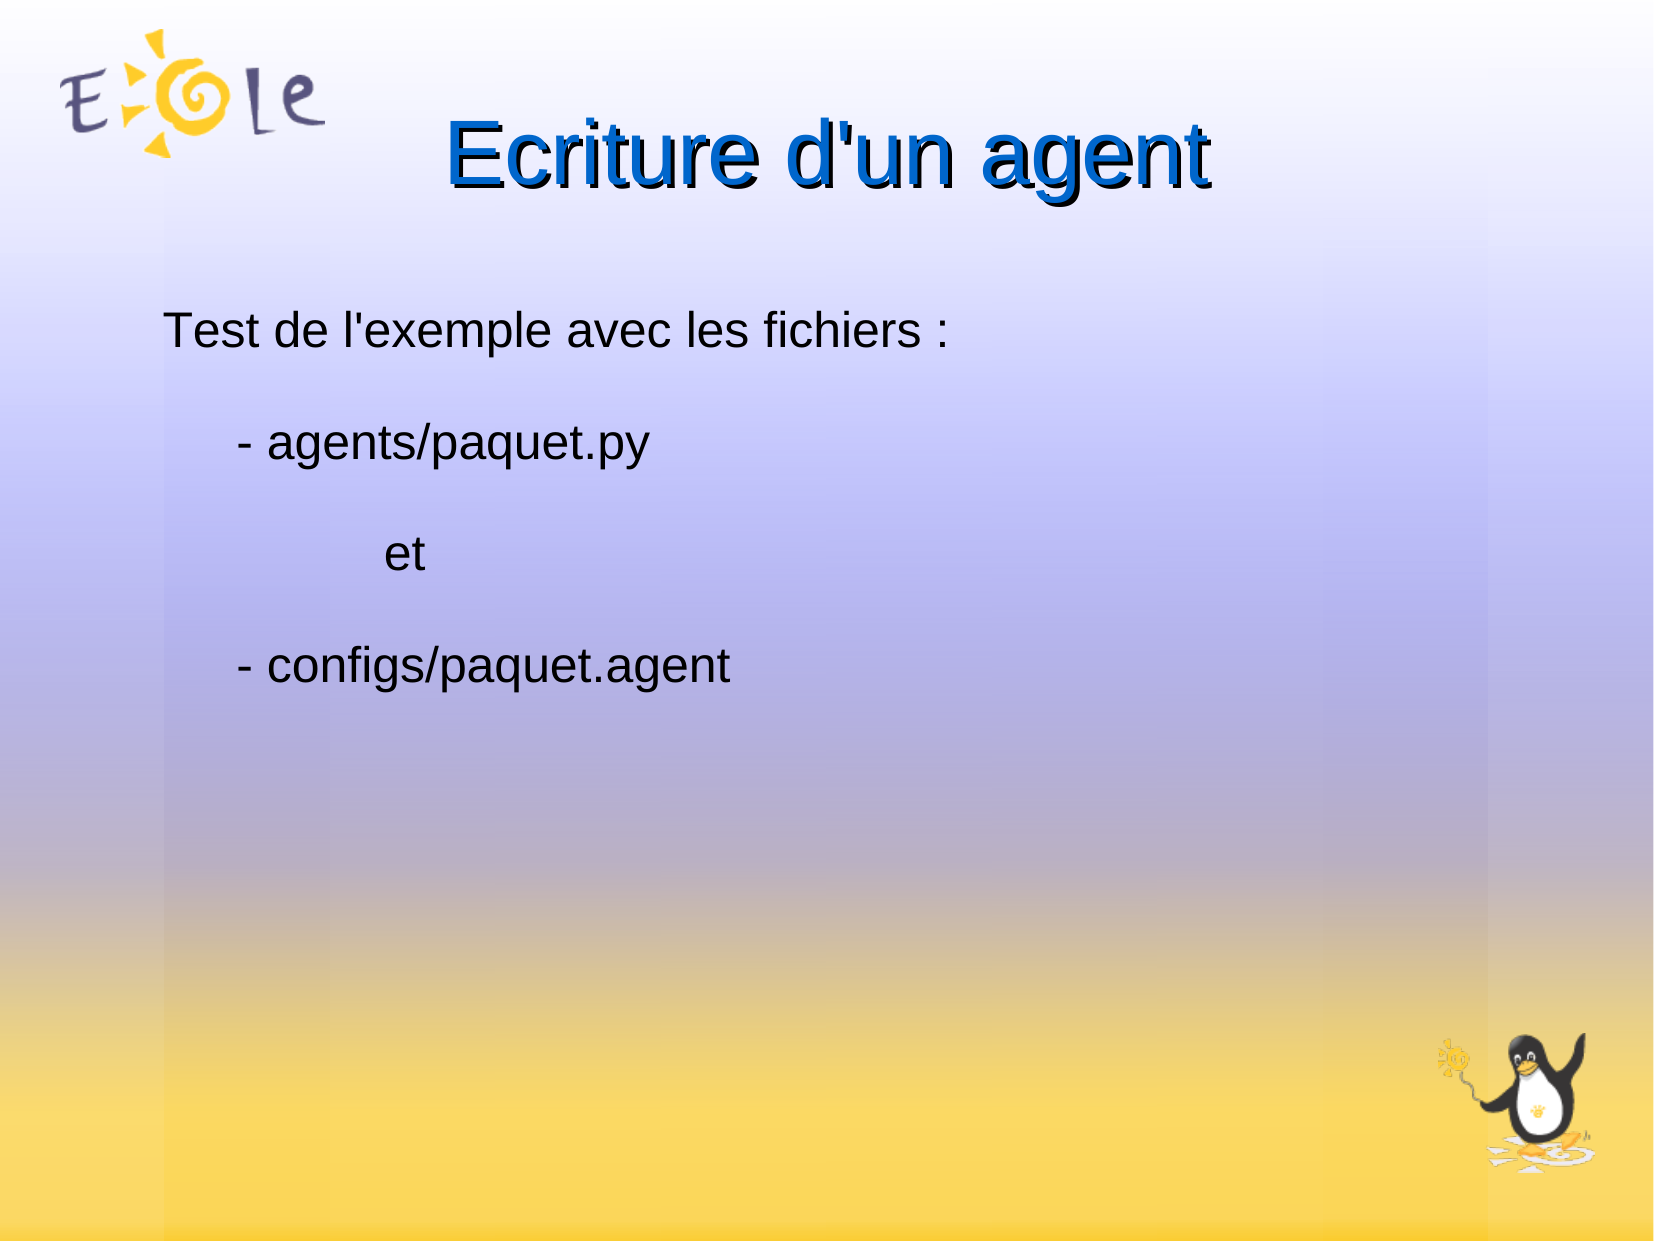

# Ecriture d'un agent
Test de l'exemple avec les fichiers :
	- agents/paquet.py
			et
	- configs/paquet.agent